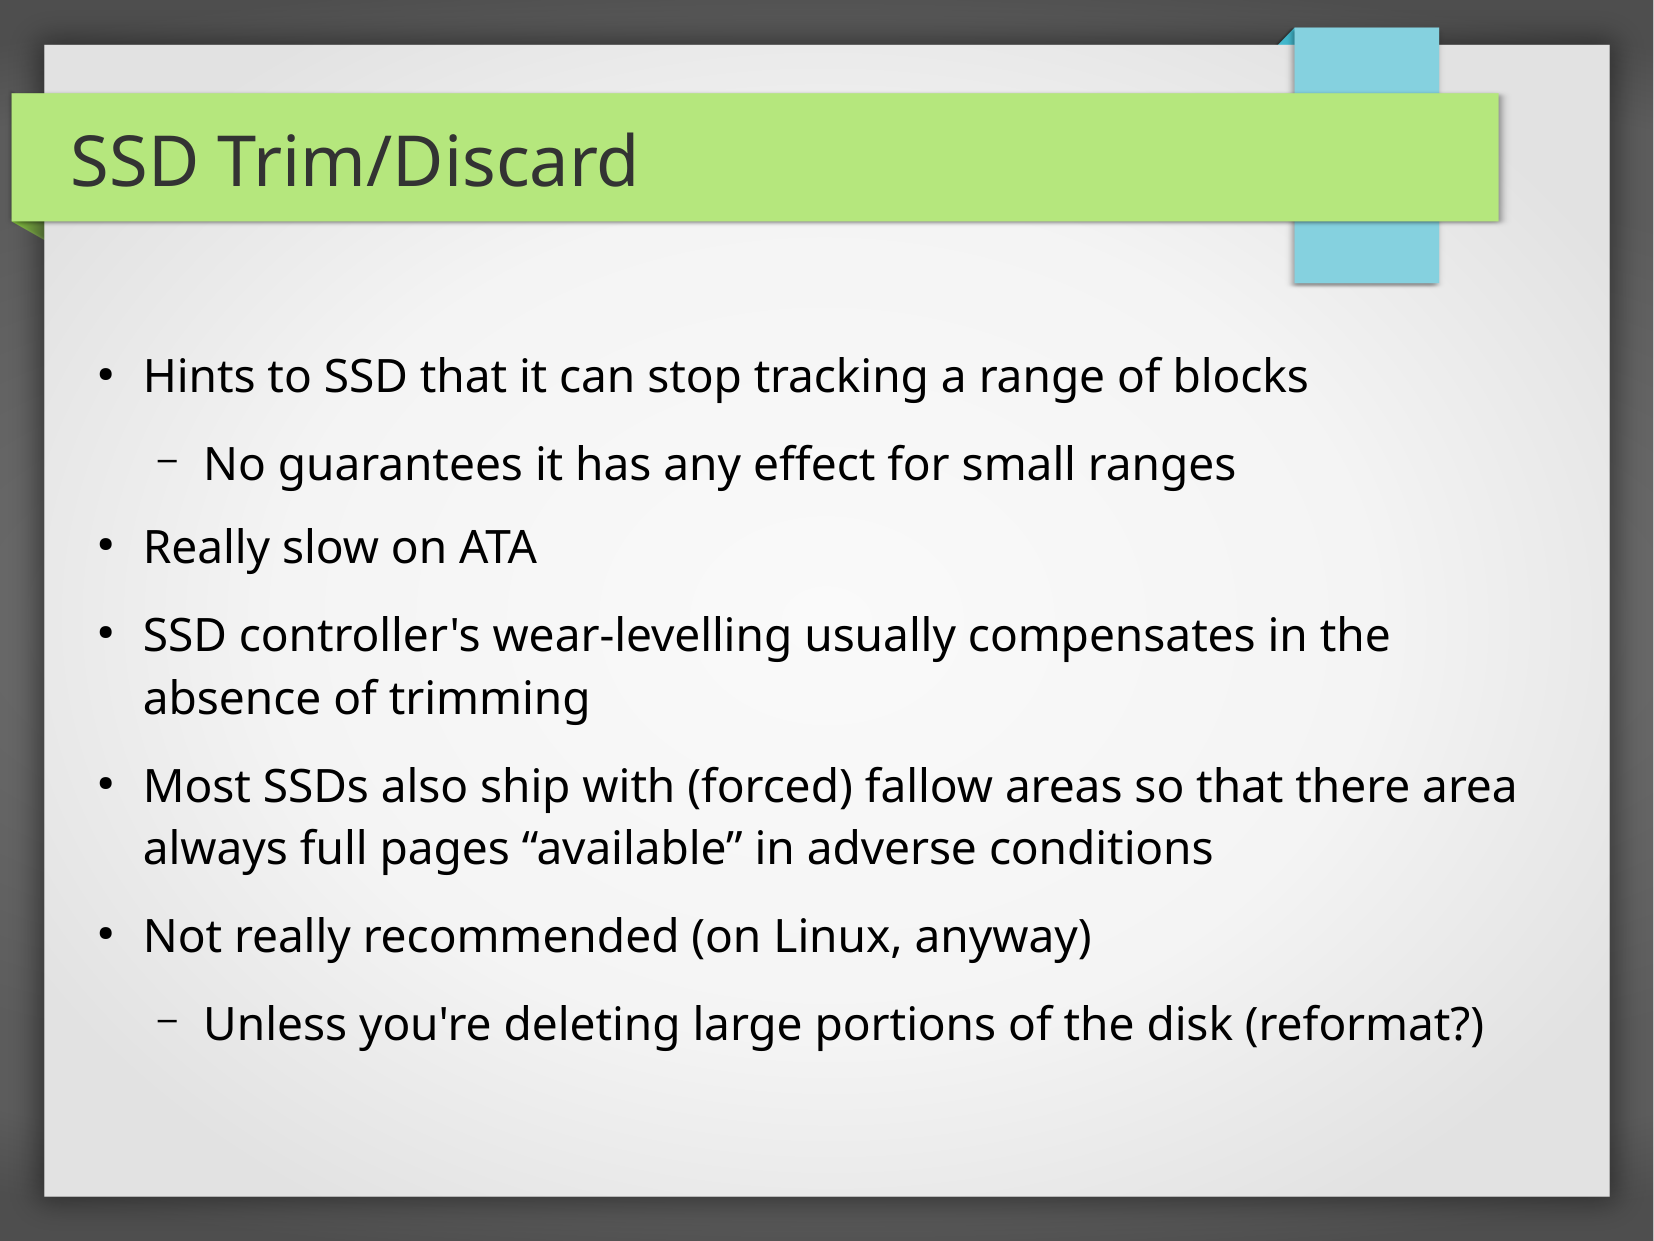

# SSD Trim/Discard
Hints to SSD that it can stop tracking a range of blocks
No guarantees it has any effect for small ranges
Really slow on ATA
SSD controller's wear-levelling usually compensates in the absence of trimming
Most SSDs also ship with (forced) fallow areas so that there area always full pages “available” in adverse conditions
Not really recommended (on Linux, anyway)
Unless you're deleting large portions of the disk (reformat?)